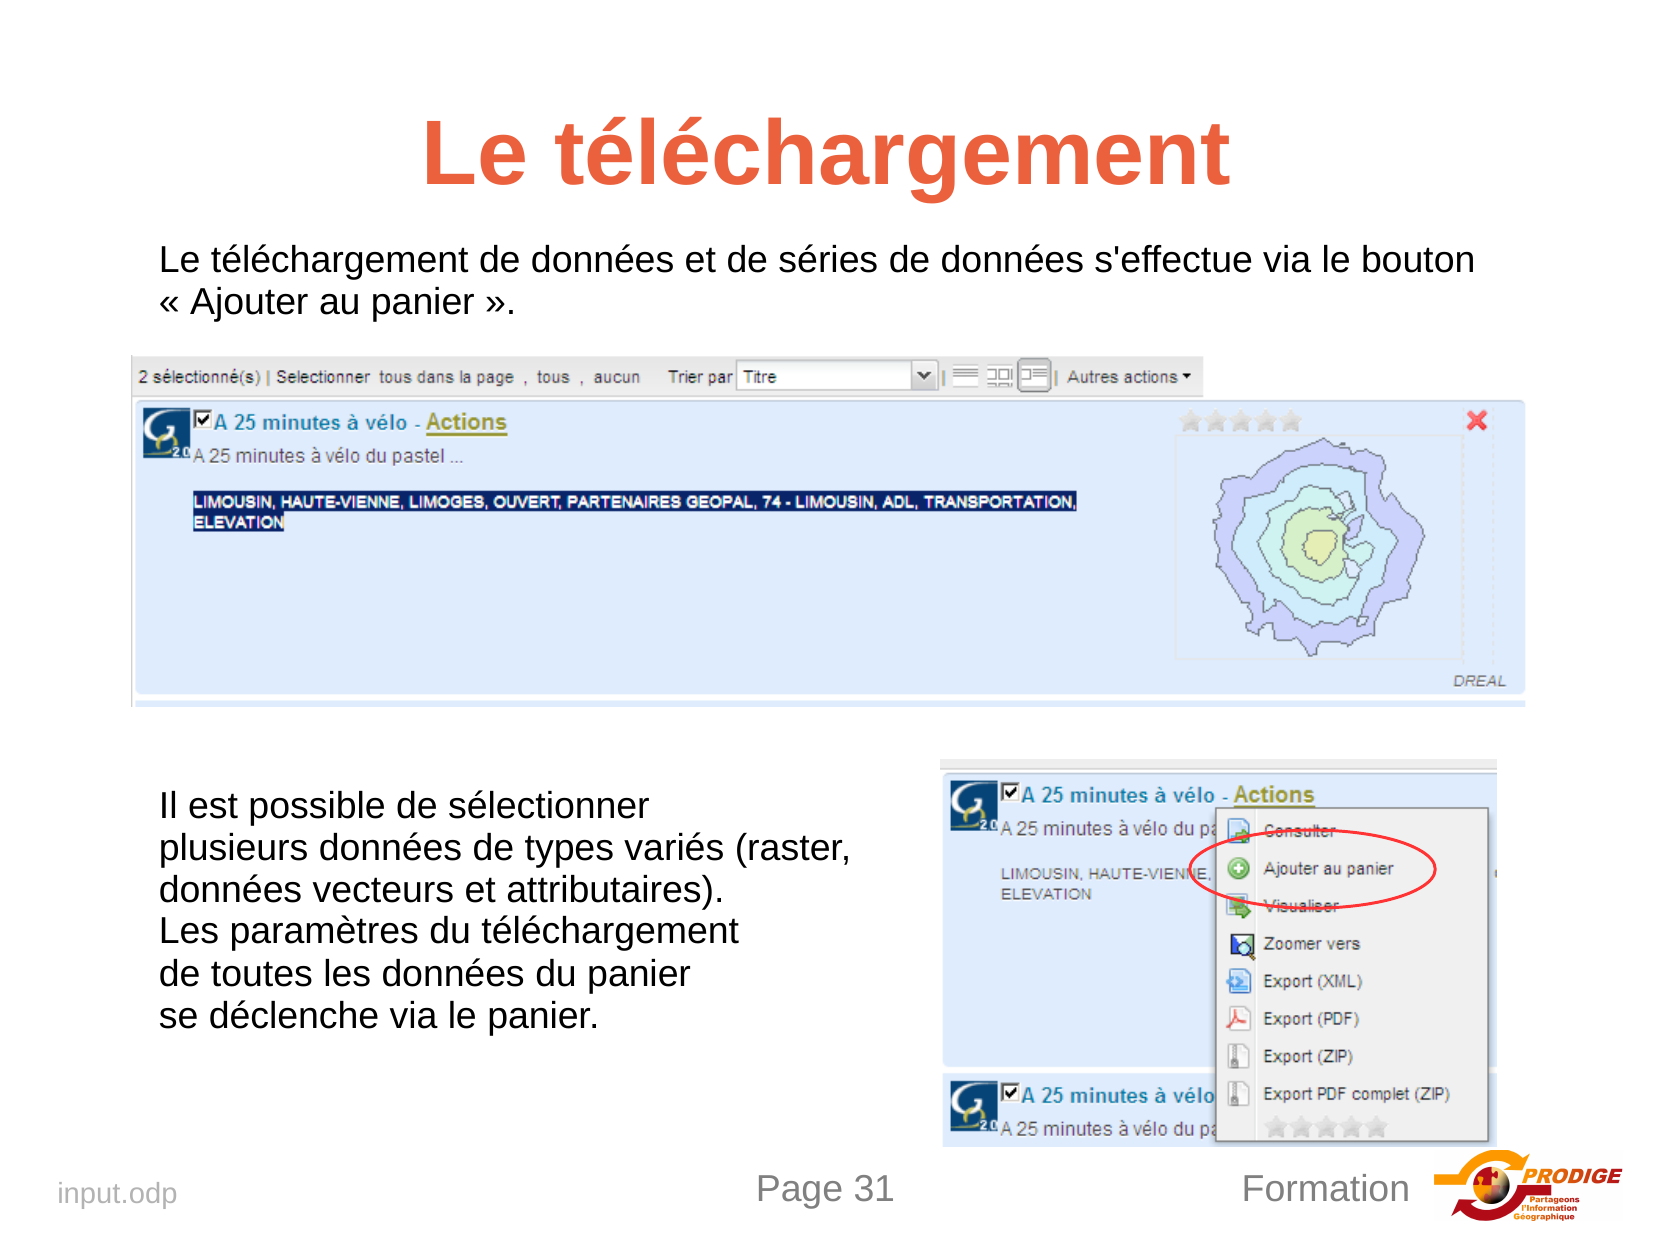

# Le téléchargement
Le téléchargement de données et de séries de données s'effectue via le bouton
« Ajouter au panier ».
Il est possible de sélectionner
plusieurs données de types variés (raster,
données vecteurs et attributaires).
Les paramètres du téléchargement
de toutes les données du panier
se déclenche via le panier.